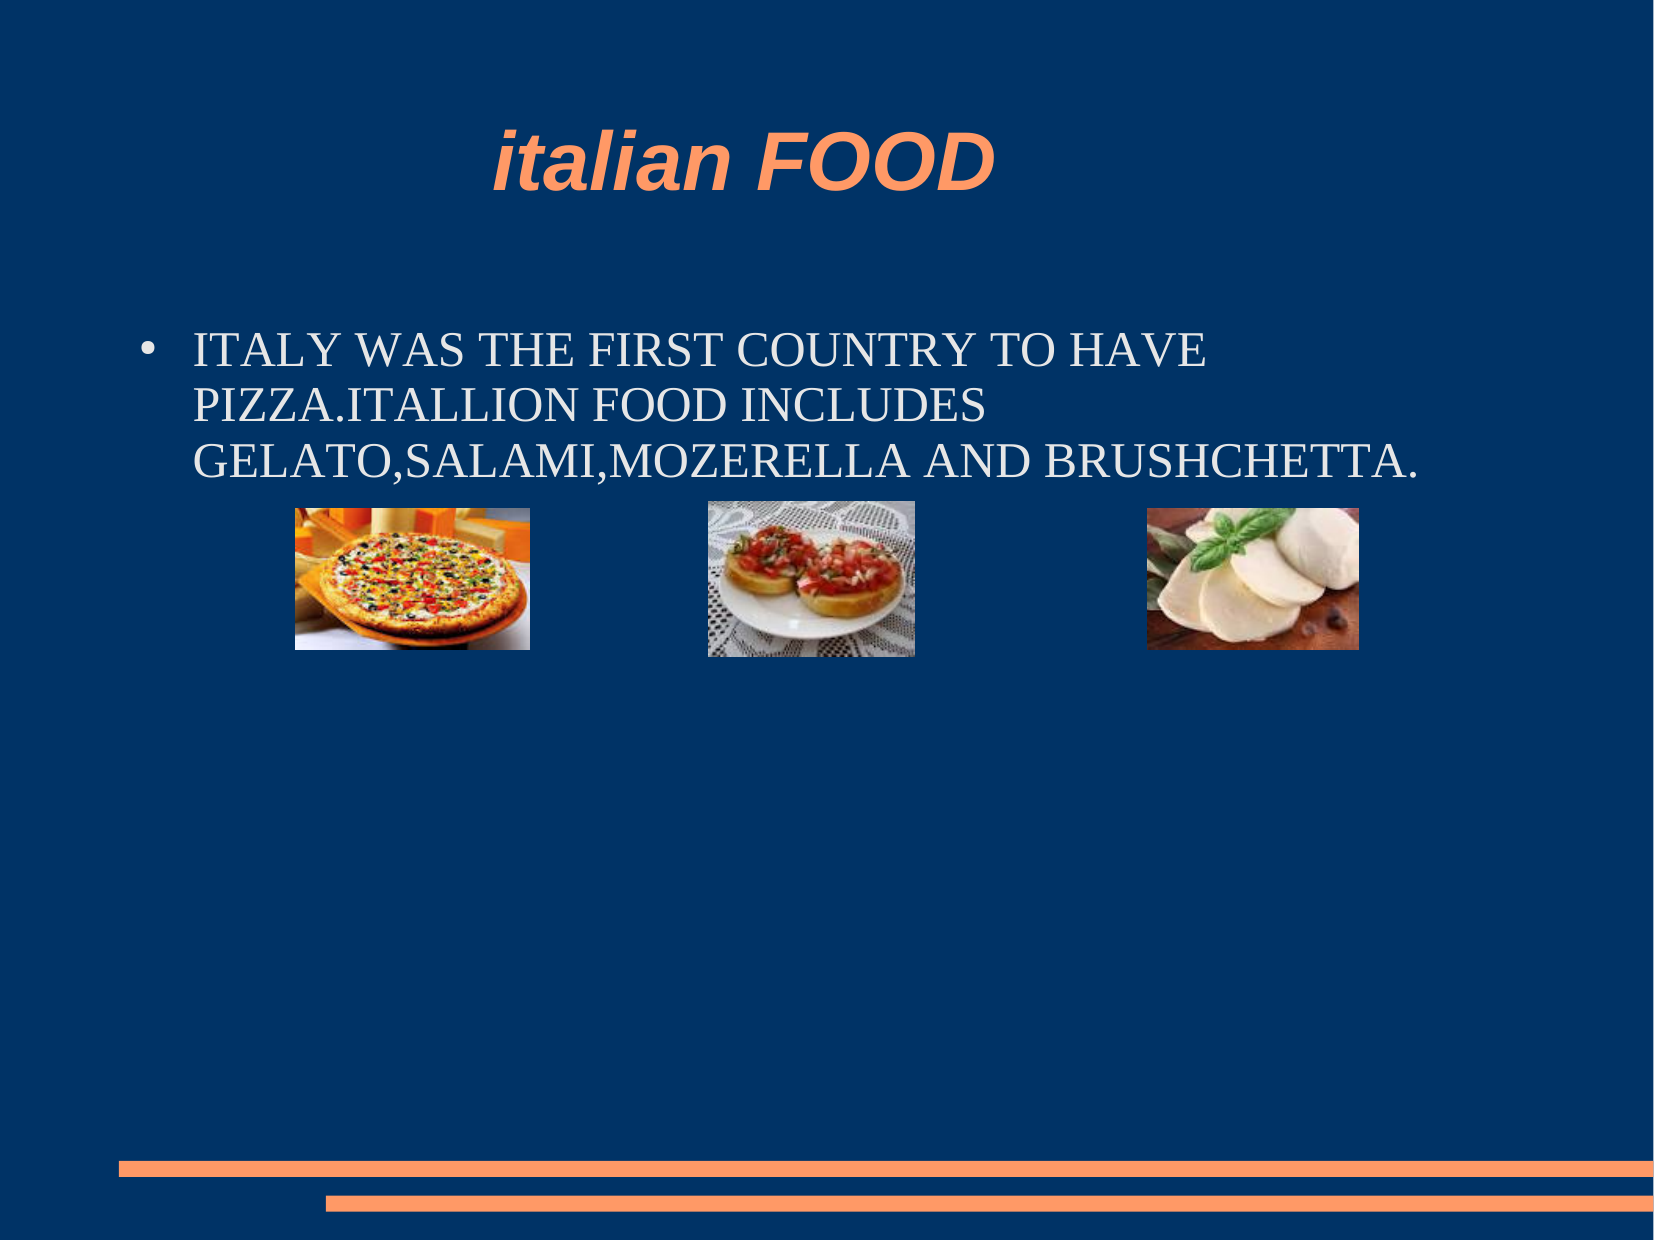

# italian FOOD
ITALY WAS THE FIRST COUNTRY TO HAVE PIZZA.ITALLION FOOD INCLUDES GELATO,SALAMI,MOZERELLA AND BRUSHCHETTA.